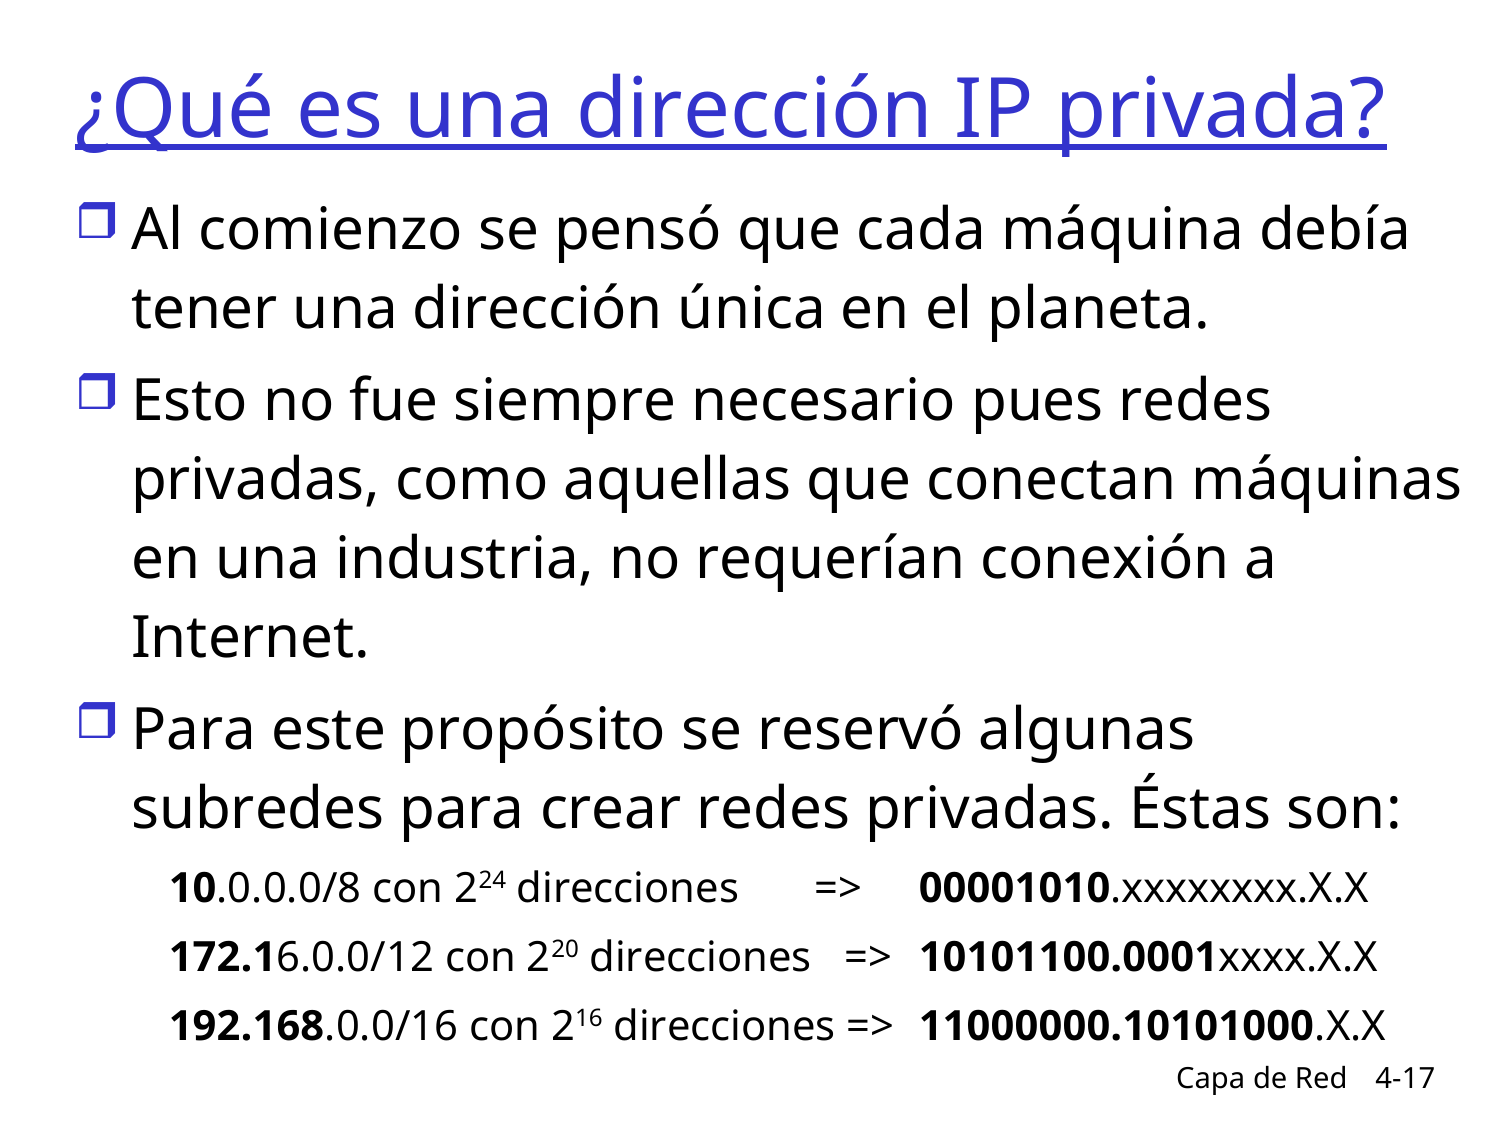

# ¿Qué es una dirección IP privada?
Al comienzo se pensó que cada máquina debía tener una dirección única en el planeta.
Esto no fue siempre necesario pues redes privadas, como aquellas que conectan máquinas en una industria, no requerían conexión a Internet.
Para este propósito se reservó algunas subredes para crear redes privadas. Éstas son:
 	10.0.0.0/8 con 224 direcciones => 	00001010.xxxxxxxx.X.X
 	172.16.0.0/12 con 220 direcciones =>	10101100.0001xxxx.X.X
 	192.168.0.0/16 con 216 direcciones =>	11000000.10101000.X.X
17